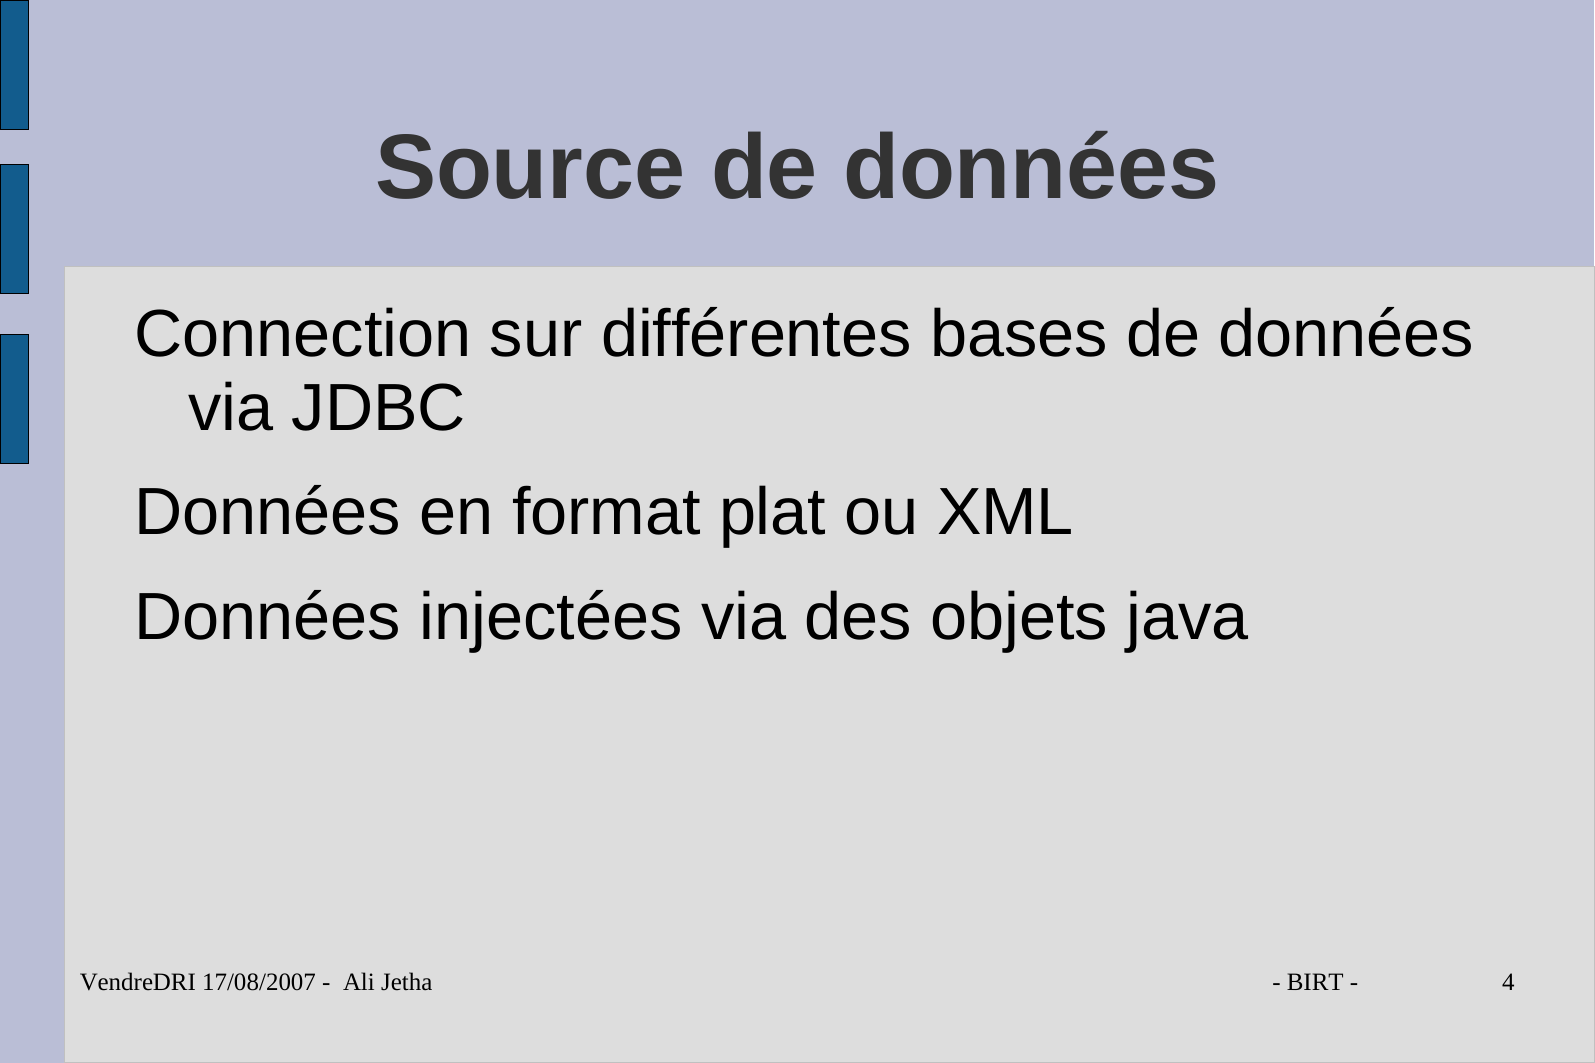

# Source de données
Connection sur différentes bases de données via JDBC
Données en format plat ou XML
Données injectées via des objets java
VendreDRI 17/08/2007 - Ali Jetha
- BIRT -
4